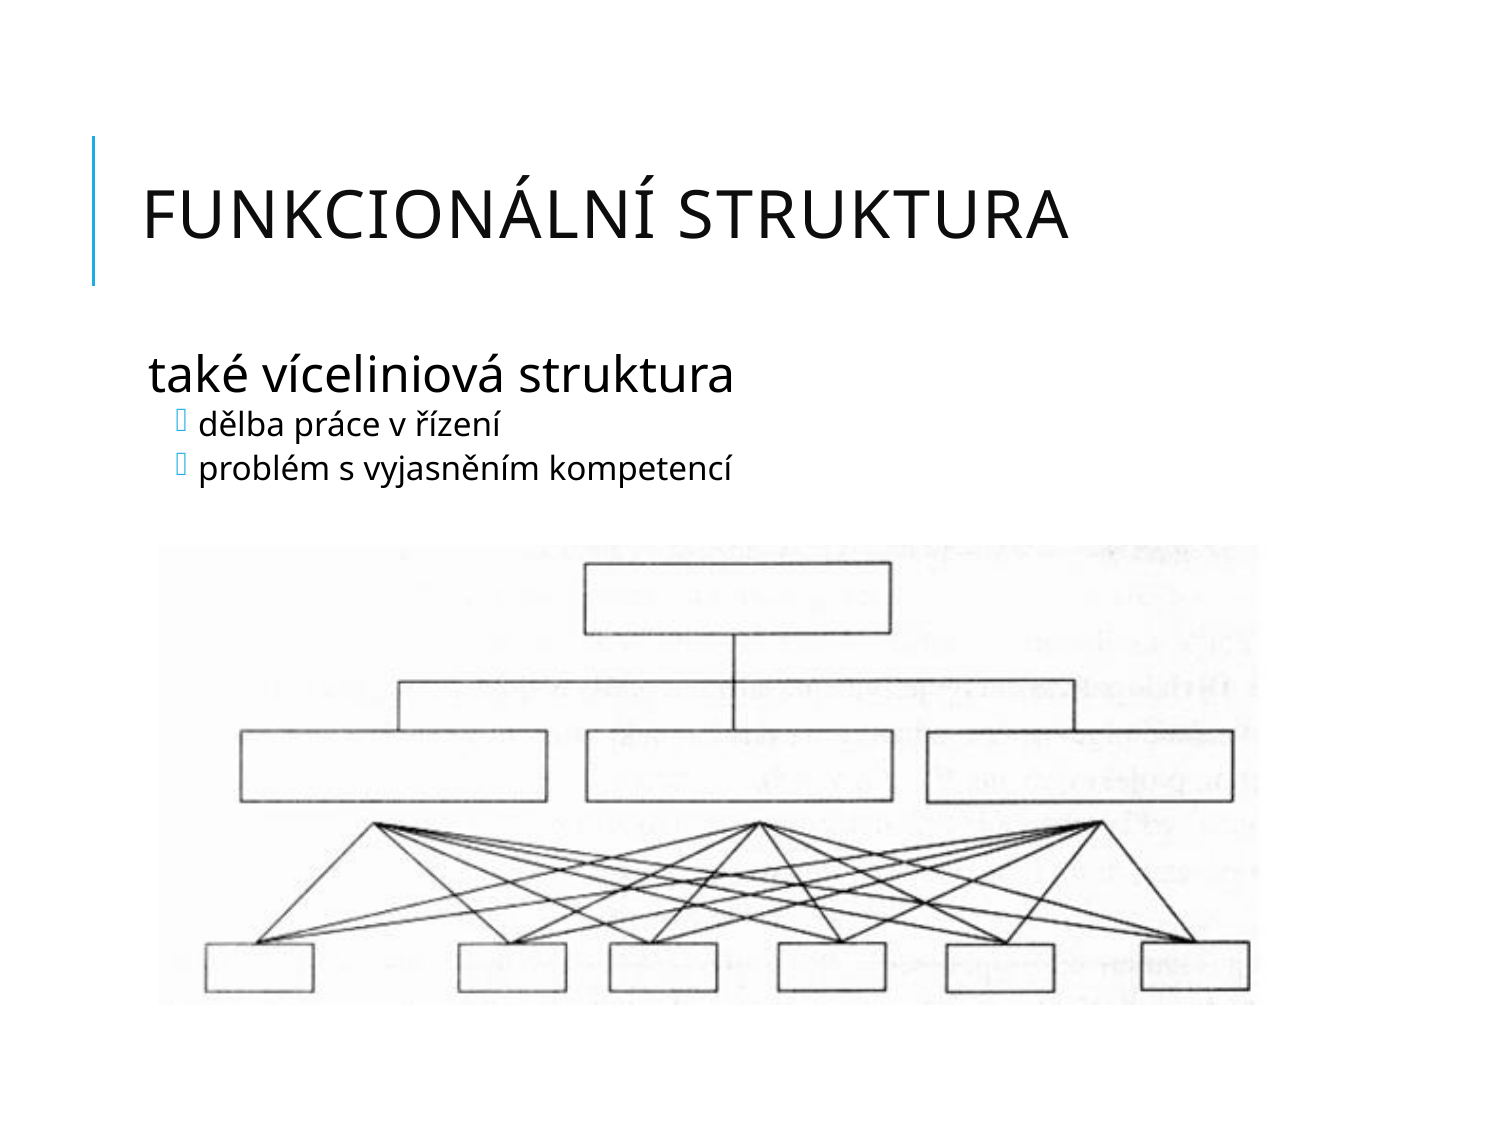

# Funkcionální struktura
také víceliniová struktura
dělba práce v řízení
problém s vyjasněním kompetencí